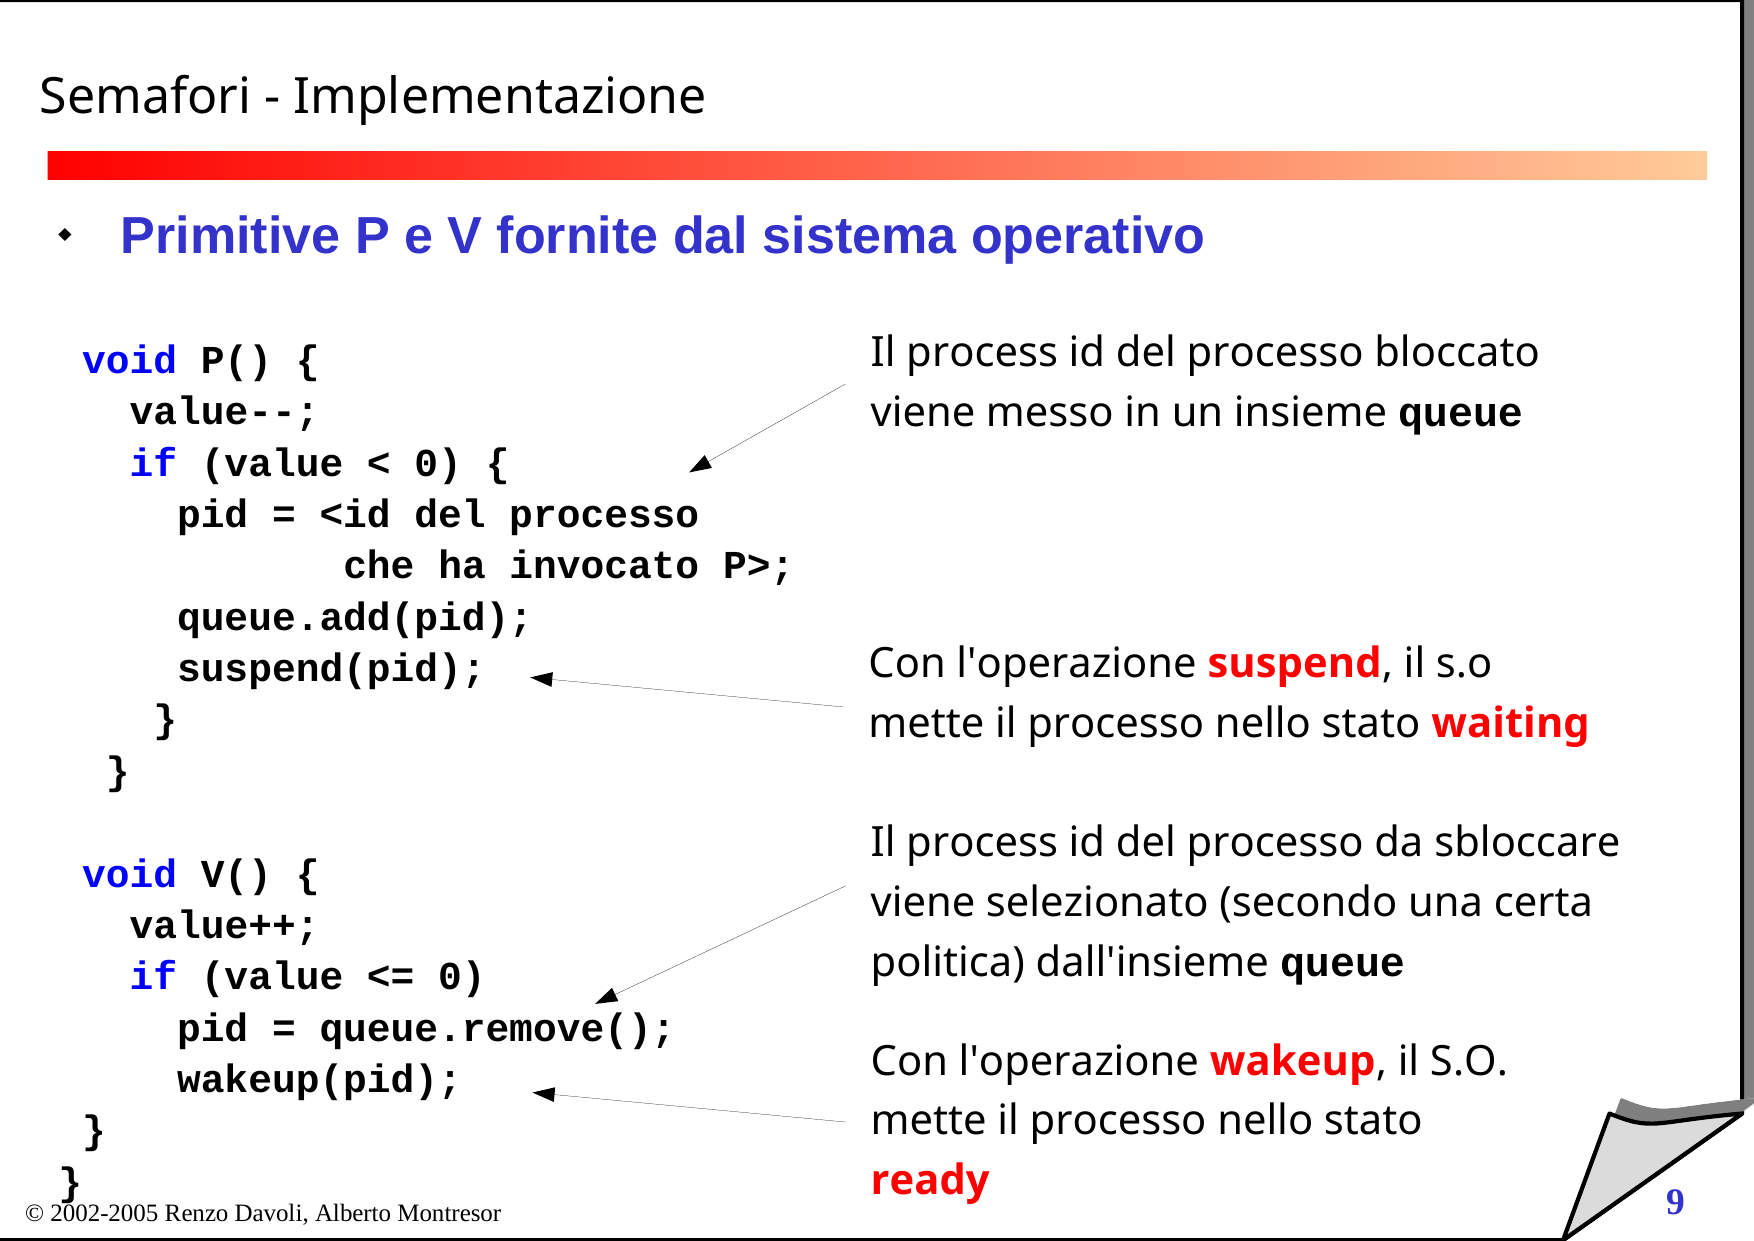

# Semafori - Implementazione
Primitive P e V fornite dal sistema operativo
 void P() {
 value--;
 if (value < 0) {
 pid = <id del processo
 che ha invocato P>;
 queue.add(pid);
 suspend(pid);
 }
 }
 void V() {
 value++;
 if (value <= 0)
 pid = queue.remove();
 wakeup(pid);
 }
}
Il process id del processo bloccato
viene messo in un insieme queue
Con l'operazione suspend, il s.o
mette il processo nello stato waiting
Il process id del processo da sbloccare
viene selezionato (secondo una certa
politica) dall'insieme queue
Con l'operazione wakeup, il S.O.
mette il processo nello stato
ready